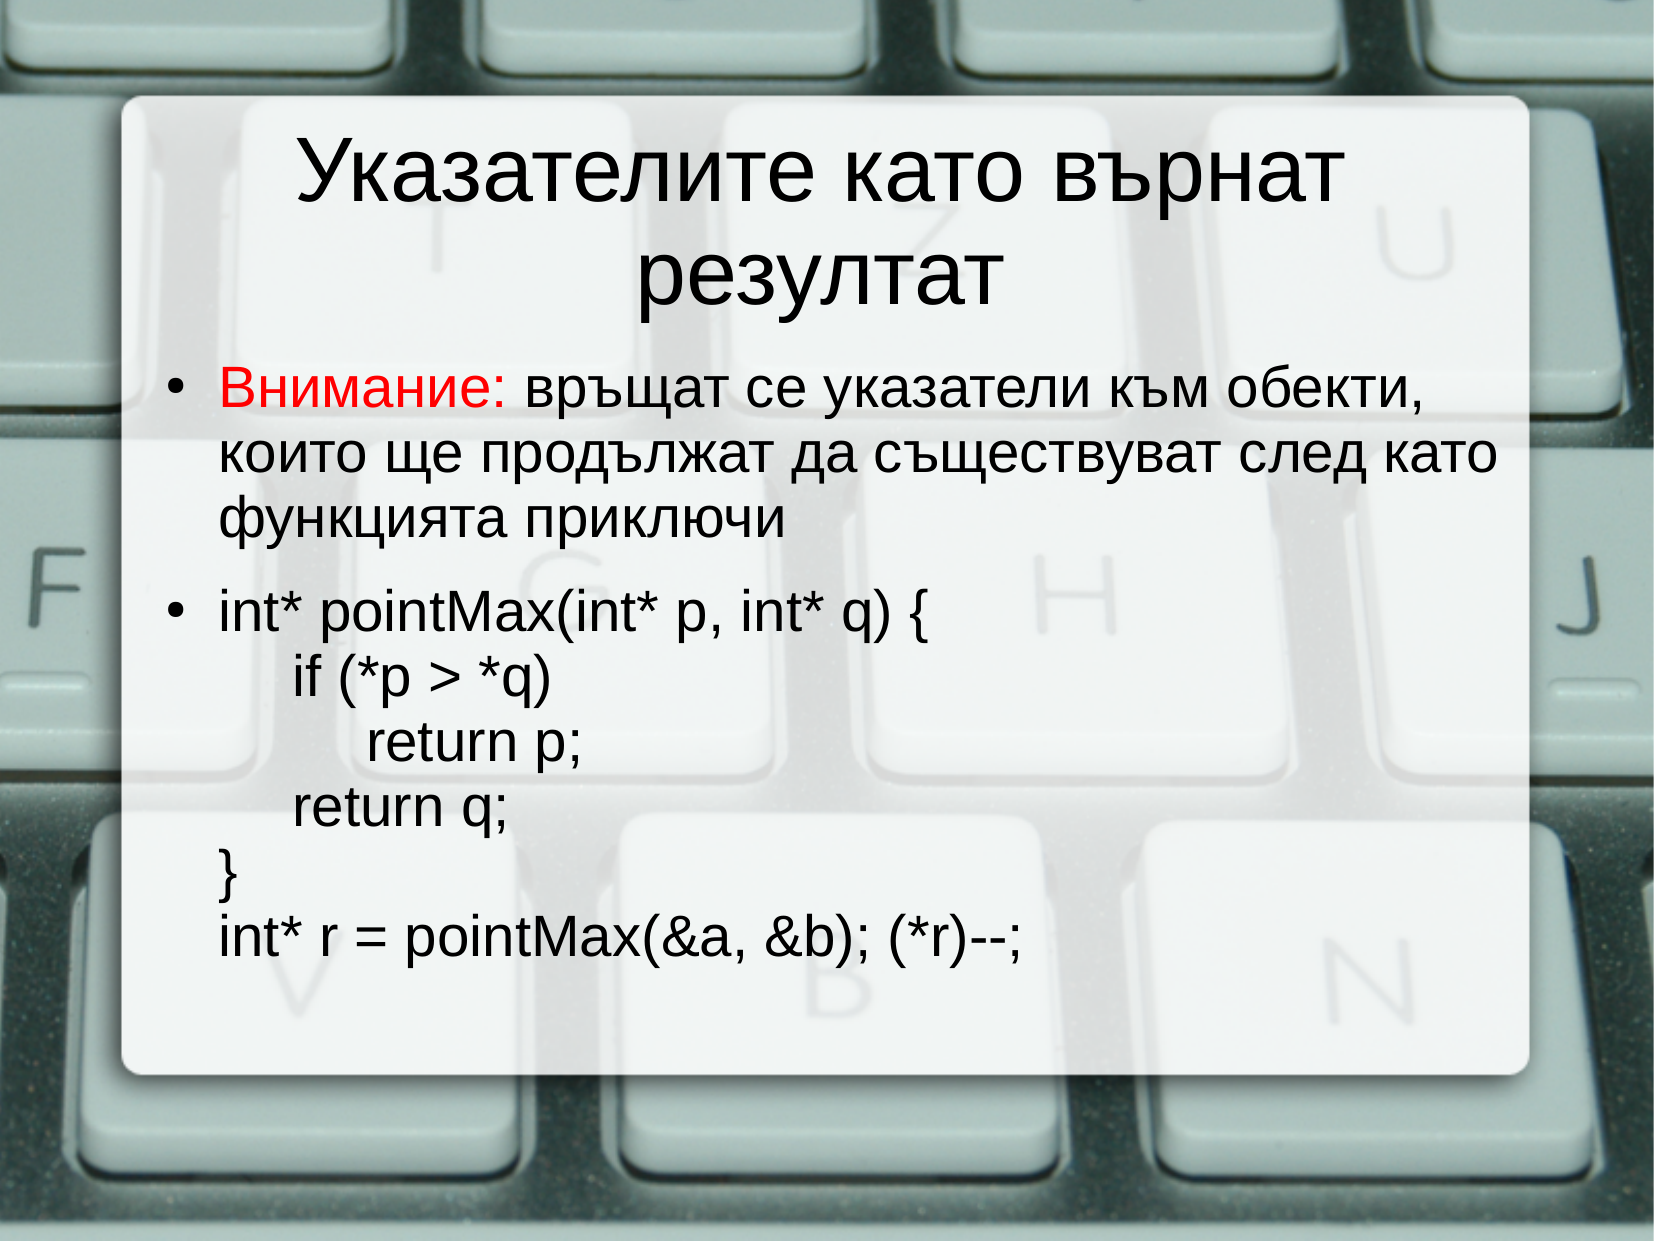

# Указателите като върнат резултат
Внимание: връщат се указатели към обекти, които ще продължат да съществуват след като функцията приключи
int* pointMax(int* p, int* q) {
	if (*p > *q)
		return p;
	return q;
}
int* r = pointMax(&a, &b); (*r)--;